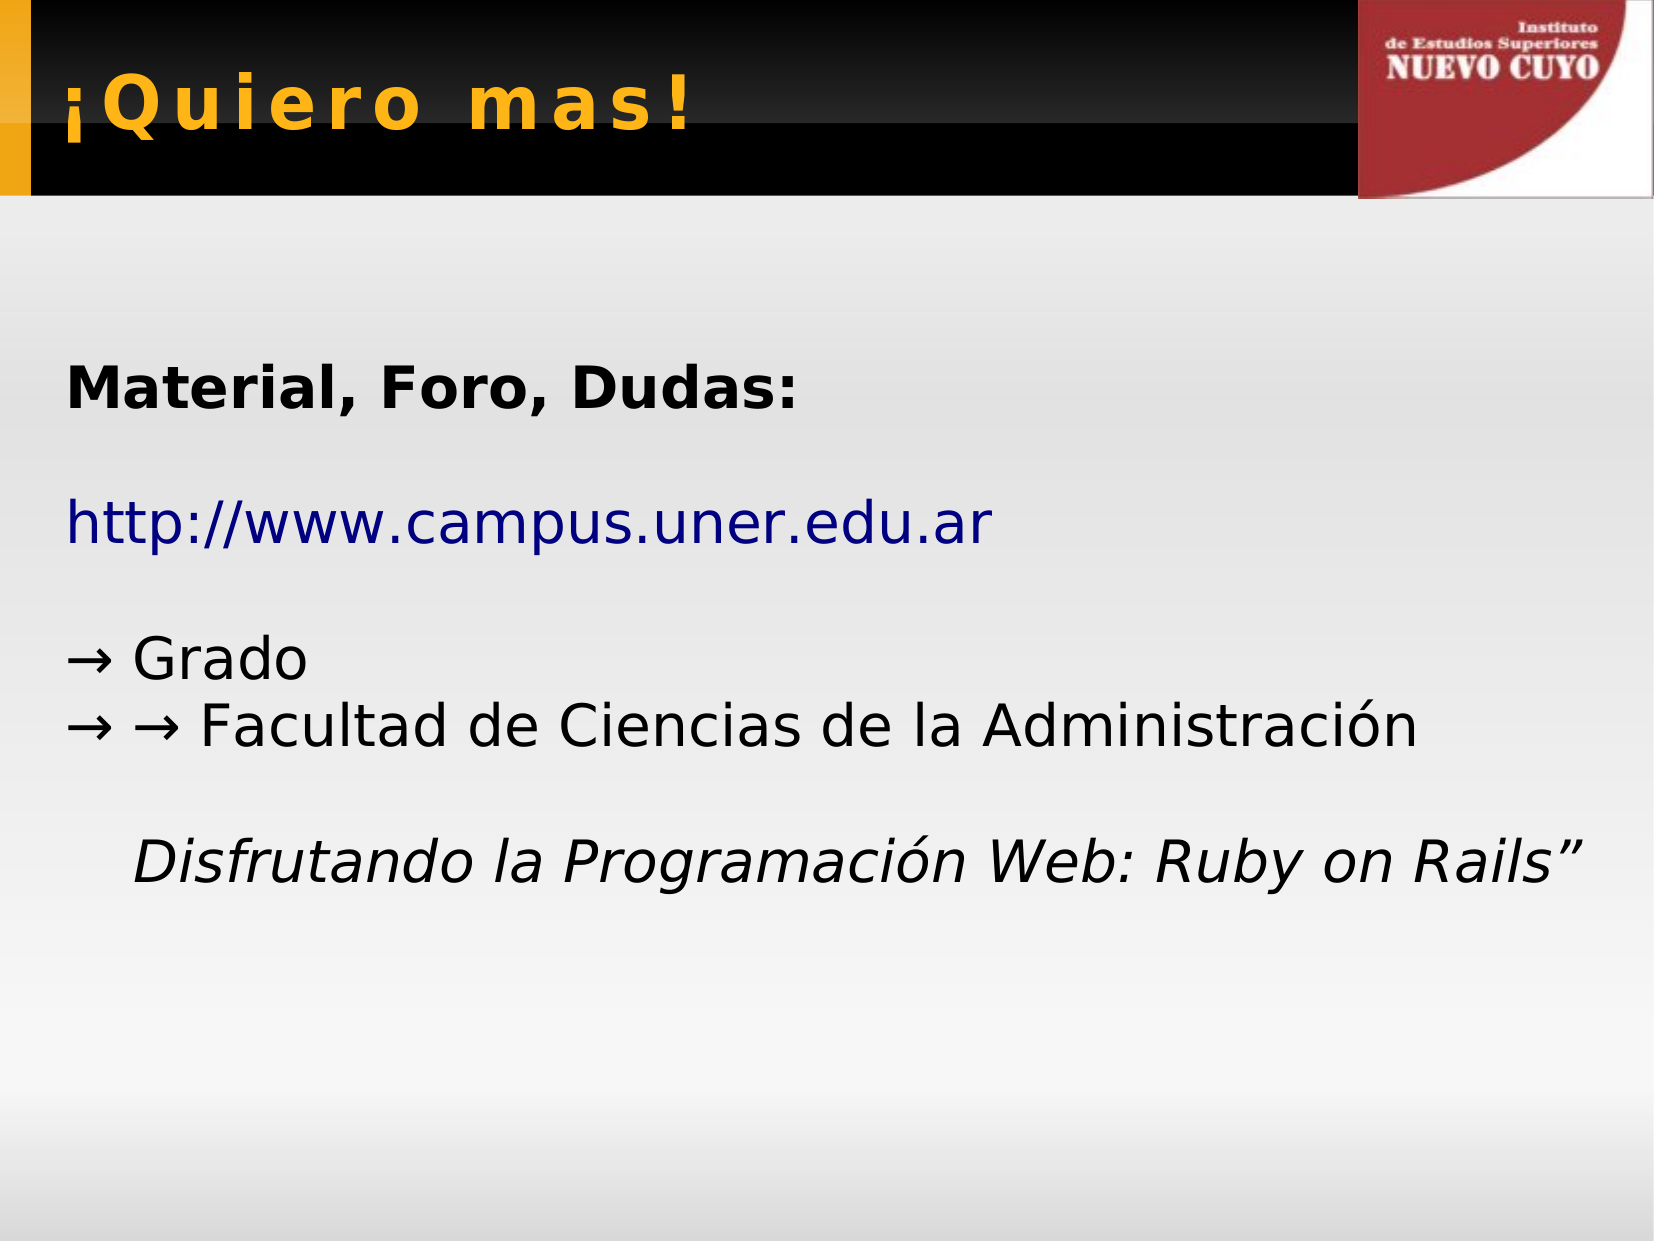

# ¡Quiero mas!
Material, Foro, Dudas:
http://www.campus.uner.edu.ar
→ Grado
→ → Facultad de Ciencias de la Administración
Disfrutando la Programación Web: Ruby on Rails”